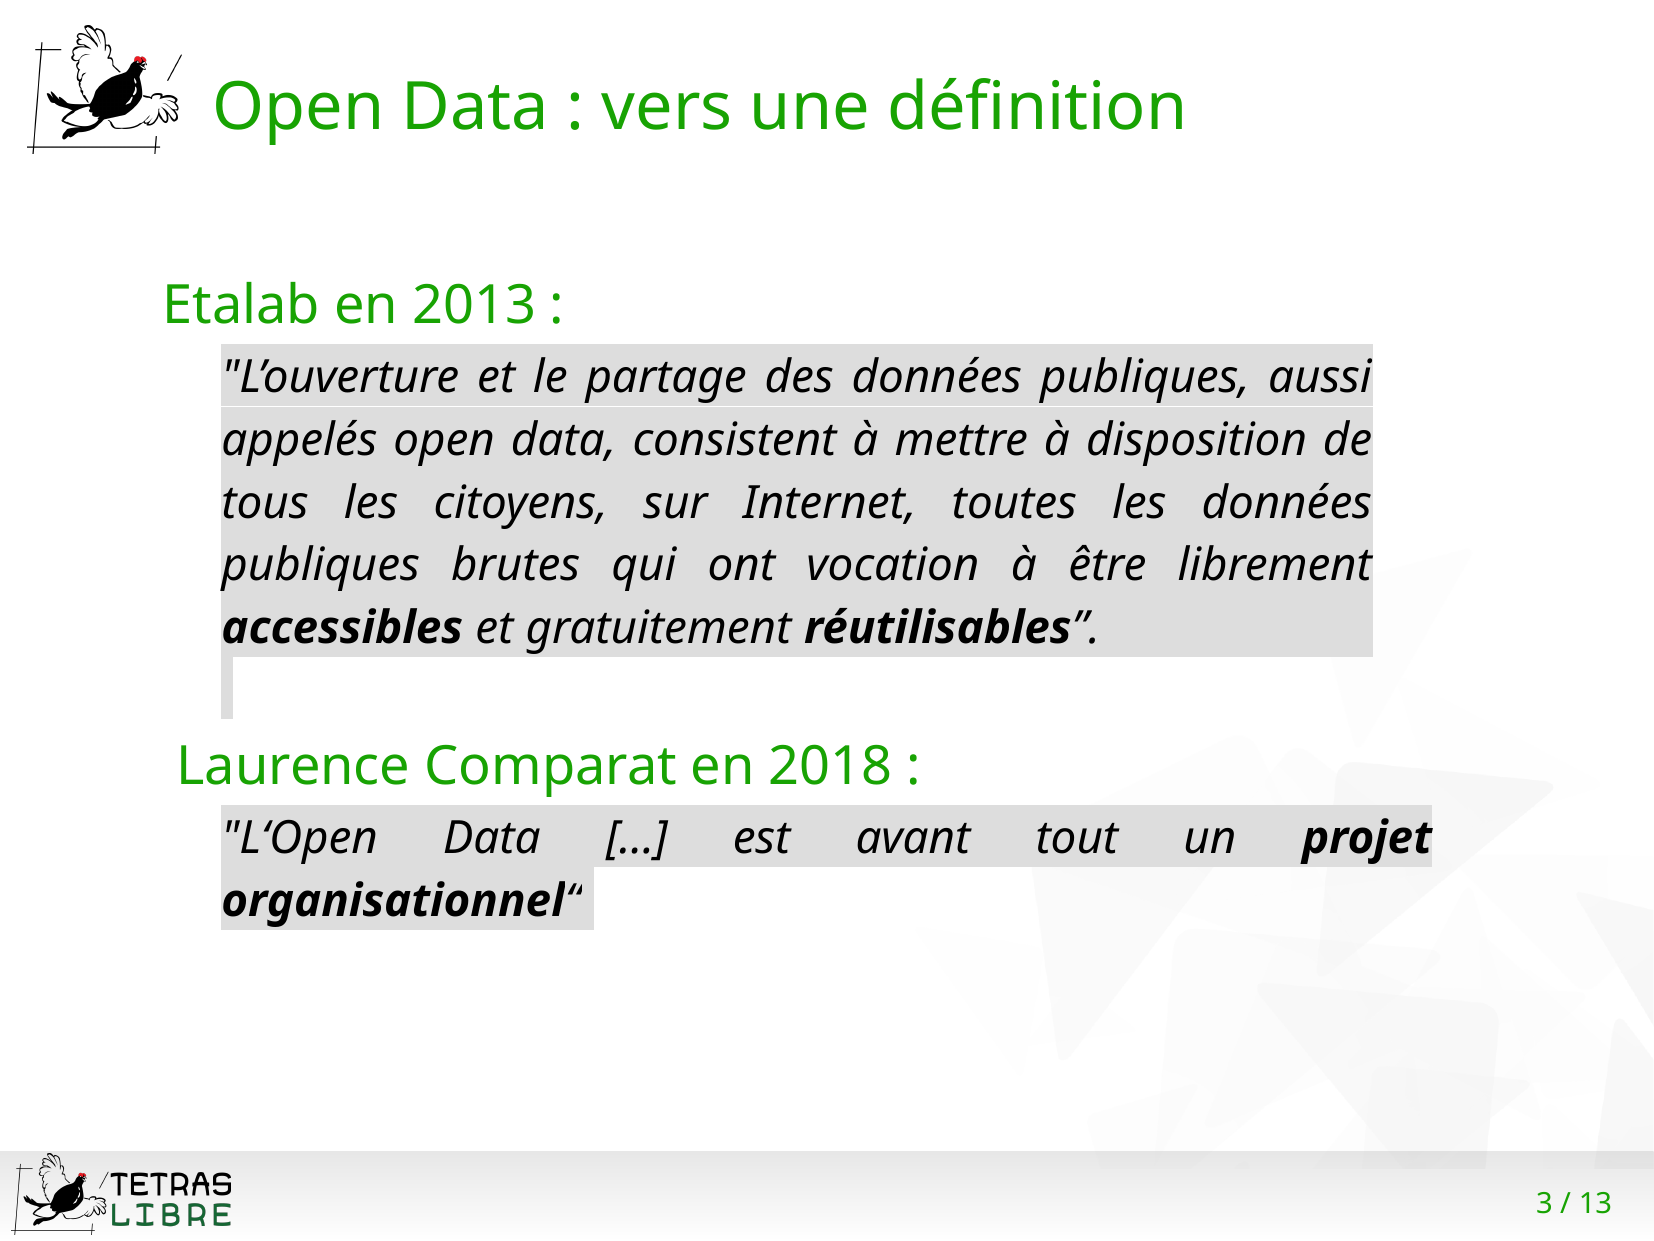

# Open Data : vers une définition
Etalab en 2013 :
"L’ouverture et le partage des données publiques, aussi appelés open data, consistent à mettre à disposition de tous les citoyens, sur Internet, toutes les données publiques brutes qui ont vocation à être librement accessibles et gratuitement réutilisables”.
 Laurence Comparat en 2018 :
"L‘Open Data […] est avant tout un projet organisationnel“